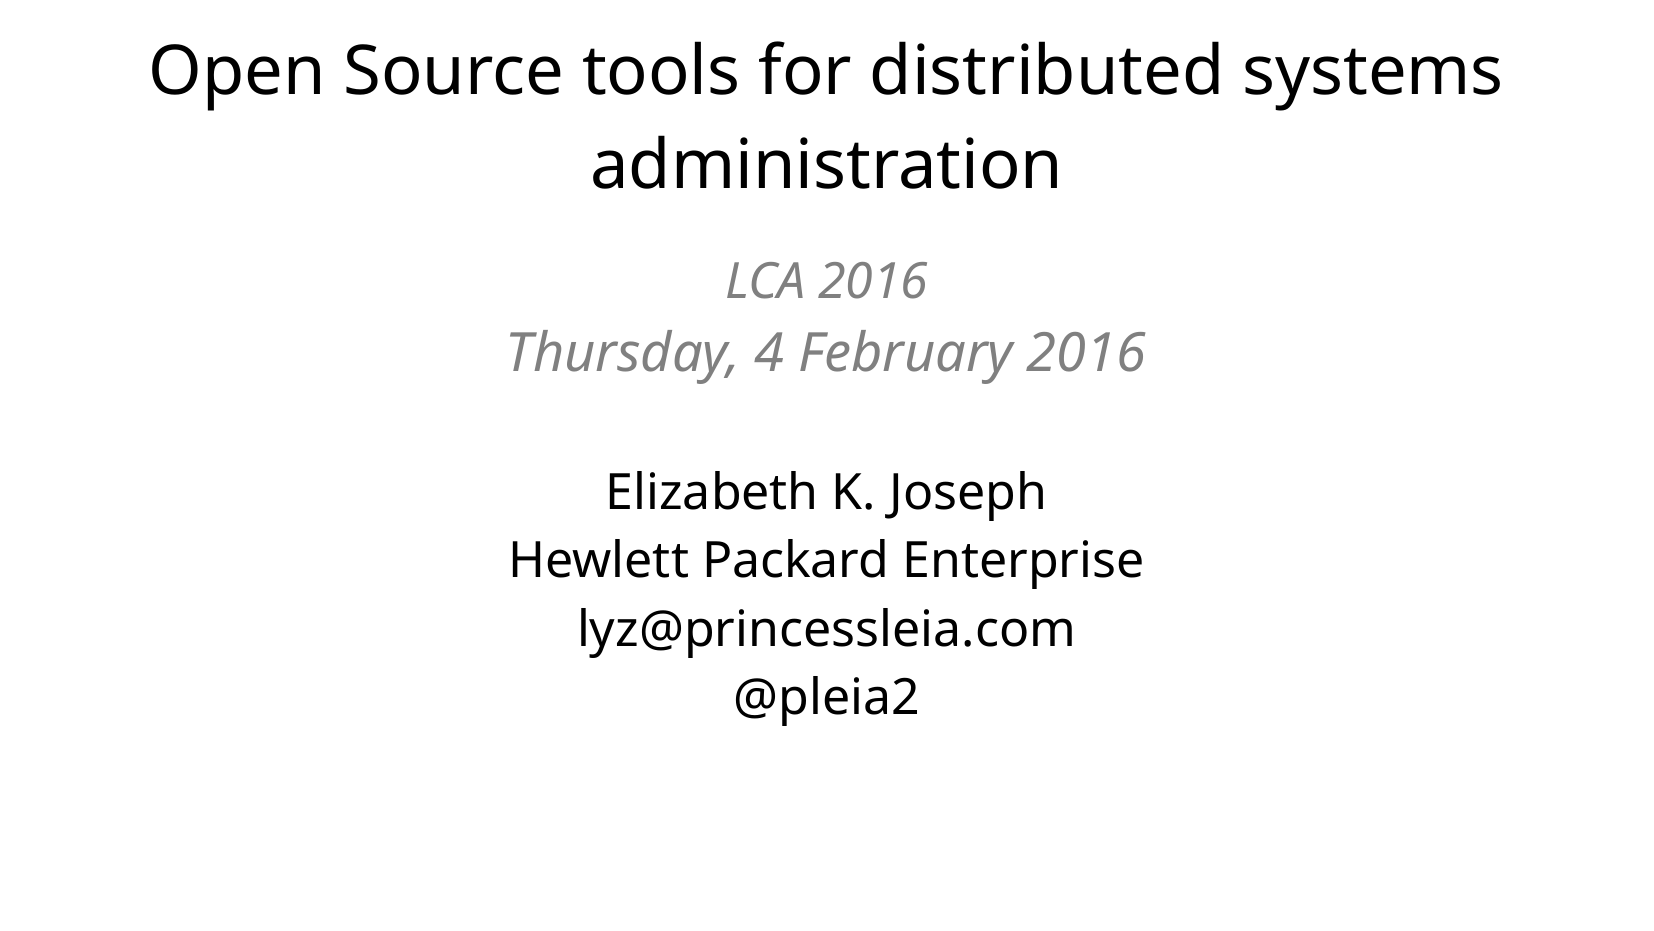

# Open Source tools for distributed systems administration
LCA 2016
Thursday, 4 February 2016
Elizabeth K. Joseph
Hewlett Packard Enterprise
lyz@princessleia.com
@pleia2